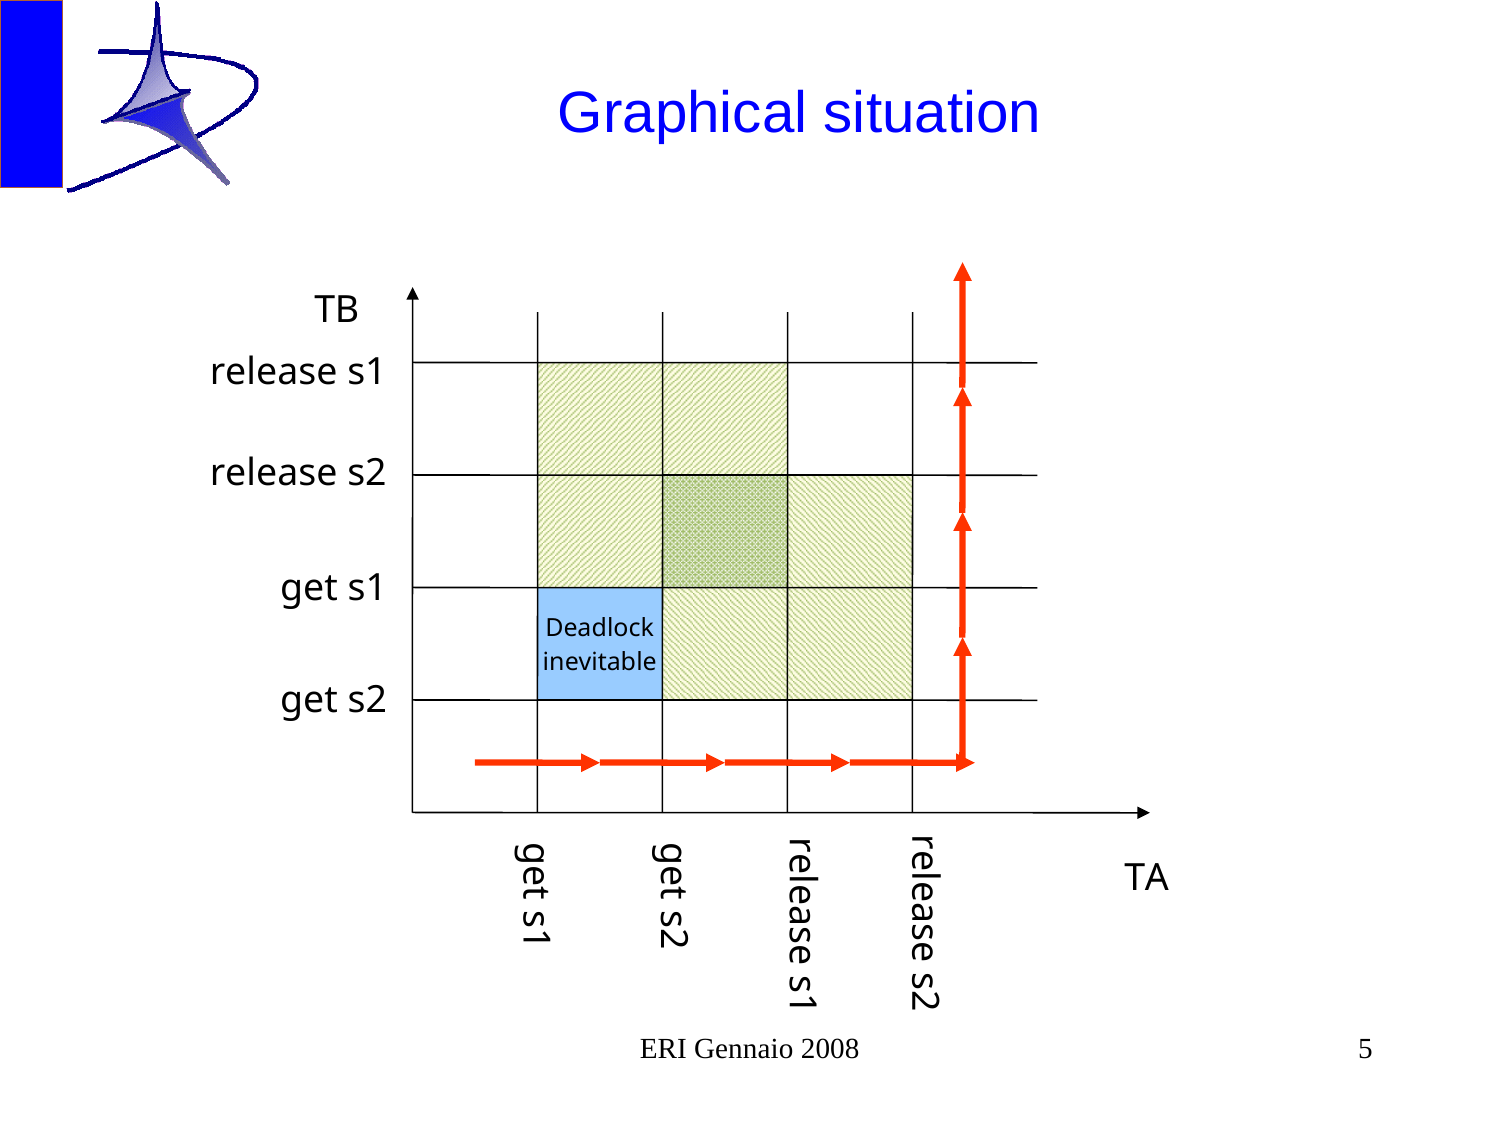

# Graphical situation
TB
release s1
release s2
get s1
Deadlock
inevitable
get s2
TA
get s1
get s2
release s2
release s1
ERI Gennaio 2008
5